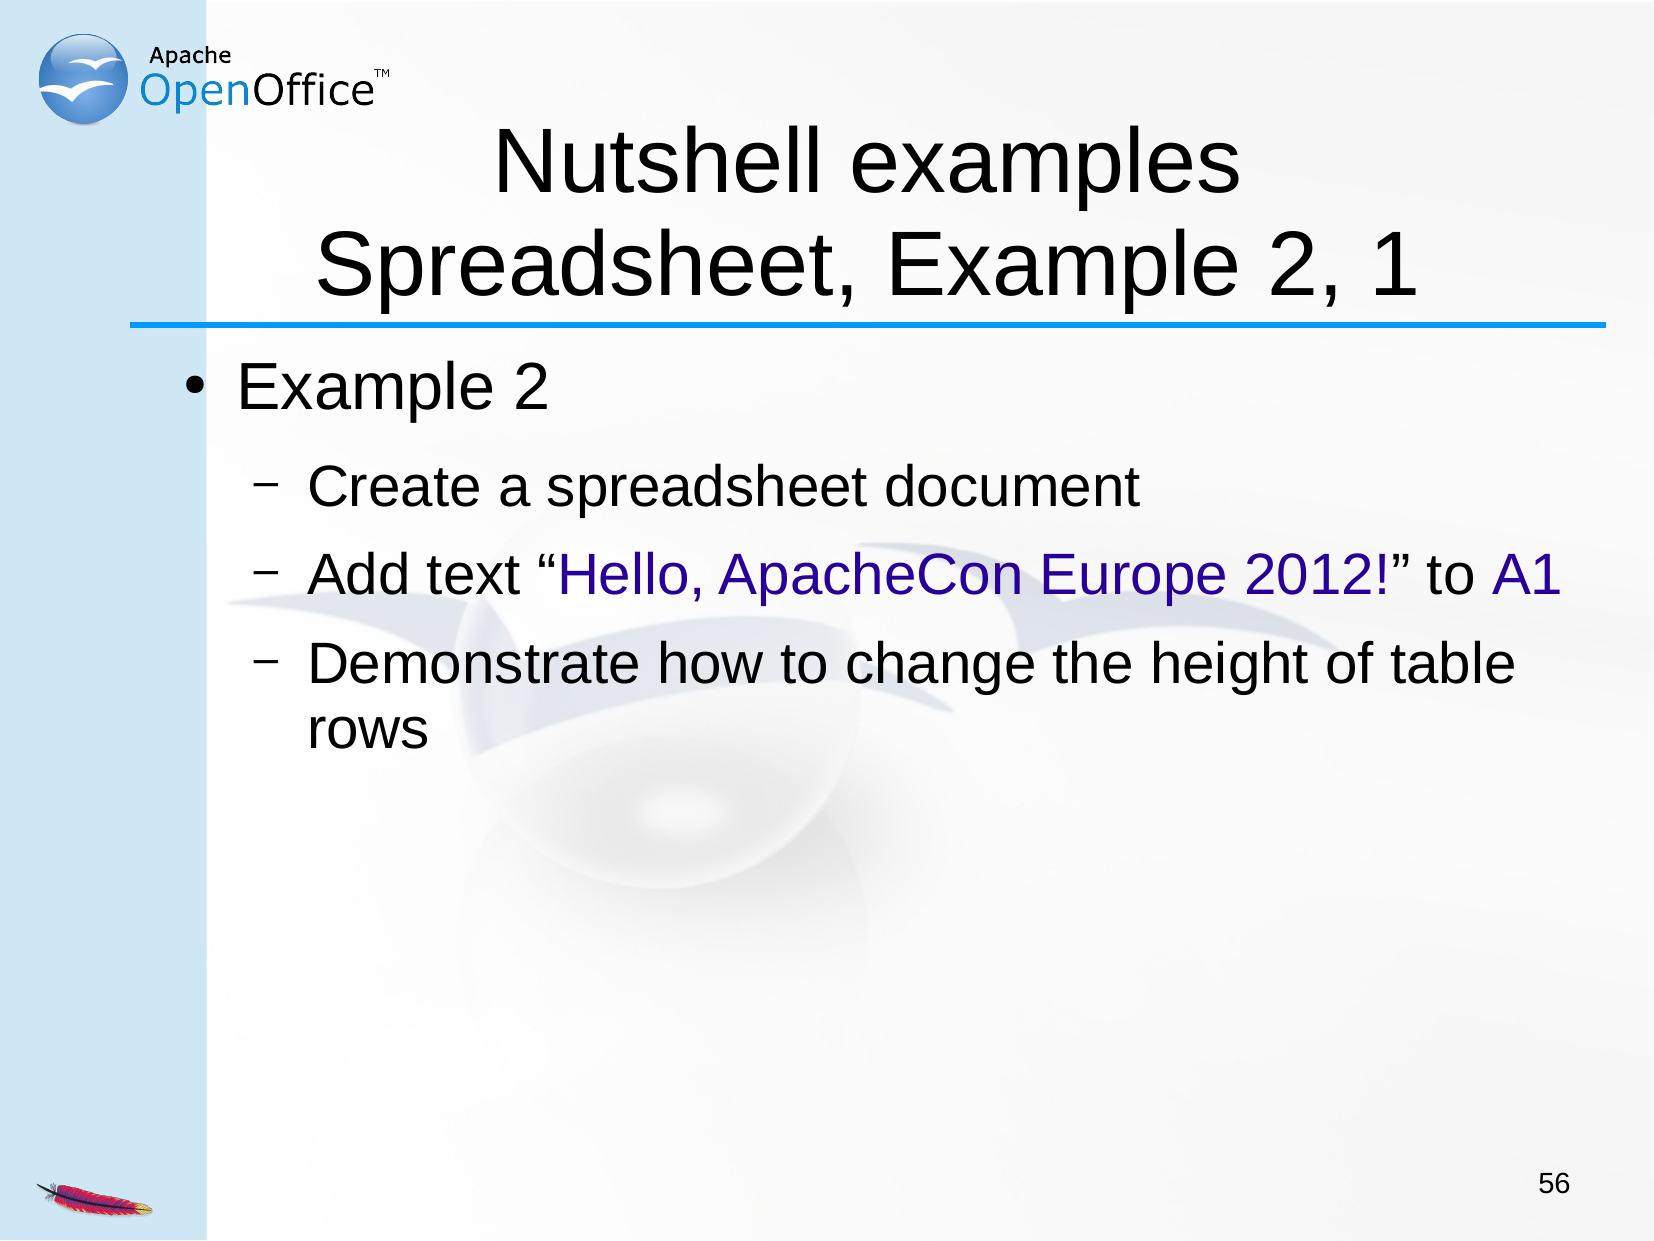

# Nutshell examples Spreadsheet, Example 2, 1
Example 2
Create a spreadsheet document
Add text “Hello, ApacheCon Europe 2012!” to A1
Demonstrate how to change the height of table rows
56